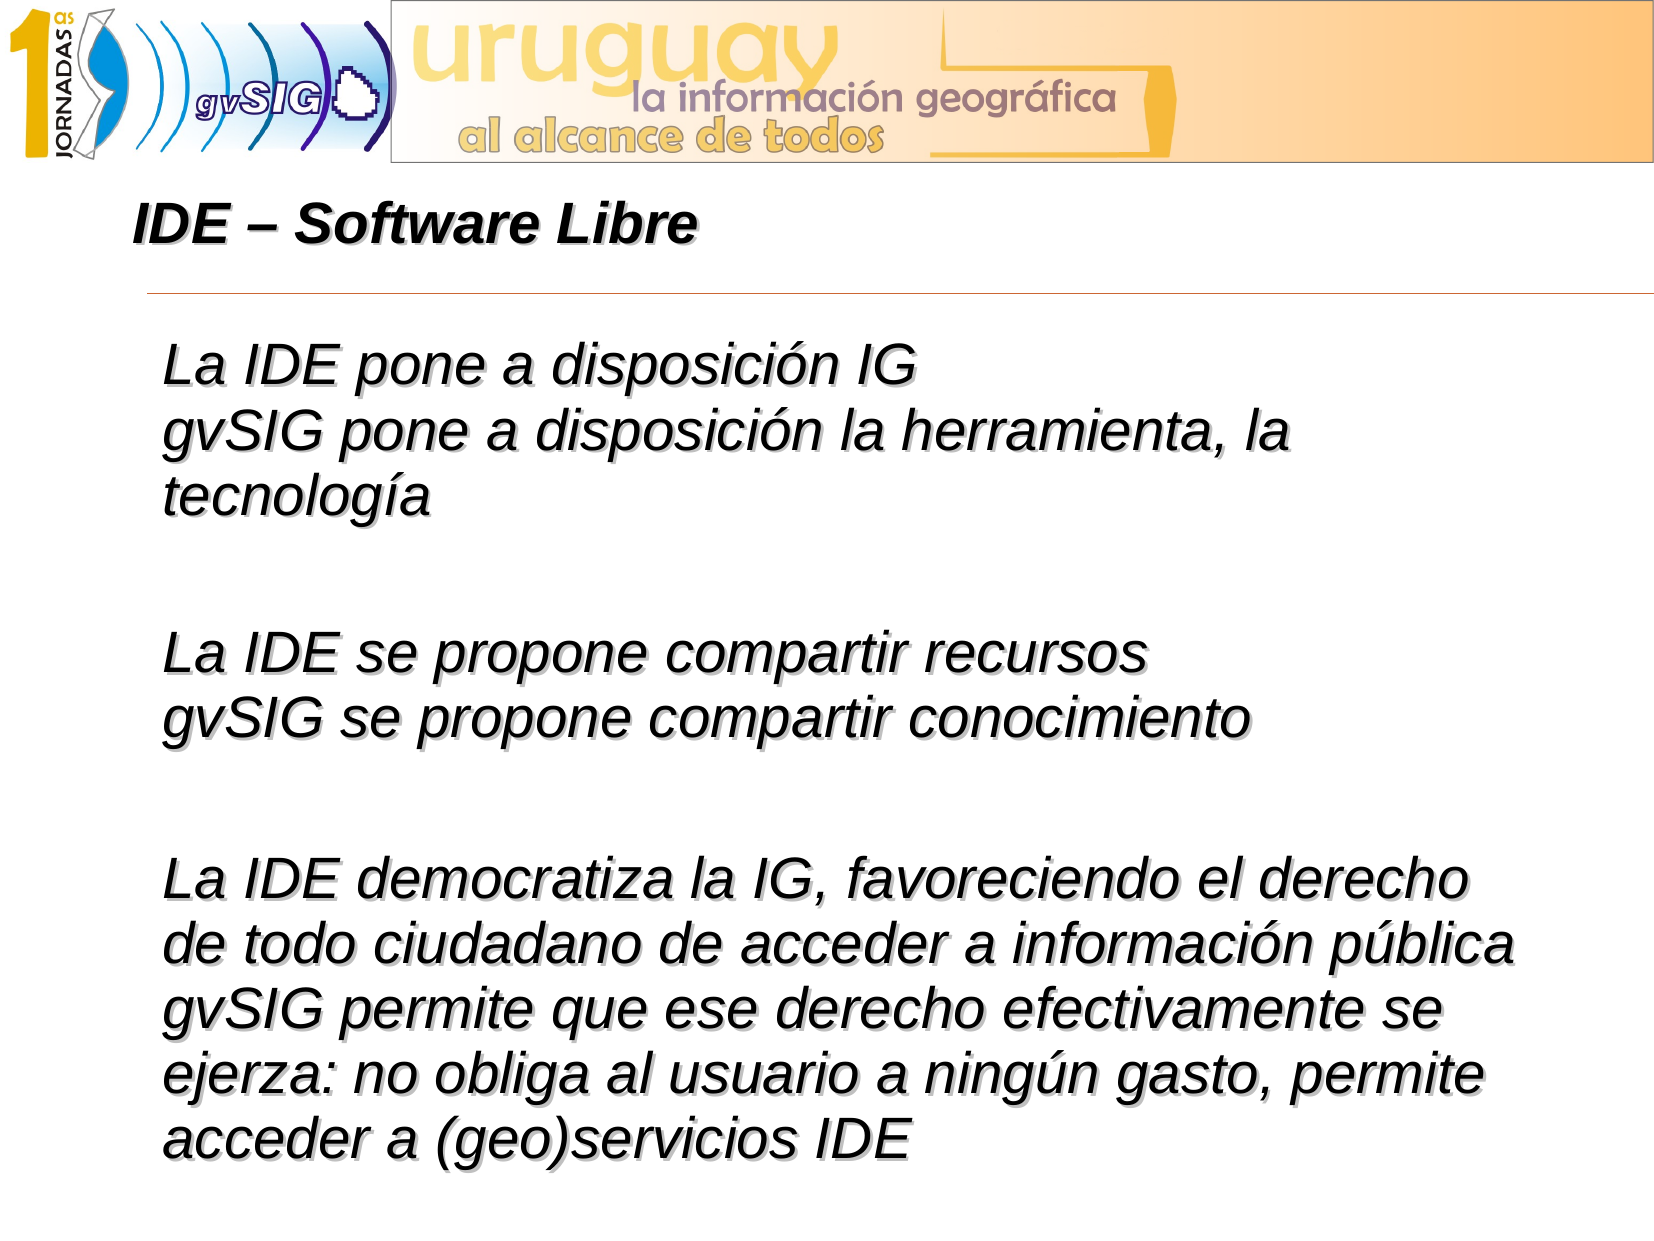

IDE – Software Libre
La IDE pone a disposición IG
gvSIG pone a disposición la herramienta, la tecnología
La IDE se propone compartir recursos
gvSIG se propone compartir conocimiento
La IDE democratiza la IG, favoreciendo el derecho de todo ciudadano de acceder a información pública
gvSIG permite que ese derecho efectivamente se ejerza: no obliga al usuario a ningún gasto, permite acceder a (geo)servicios IDE